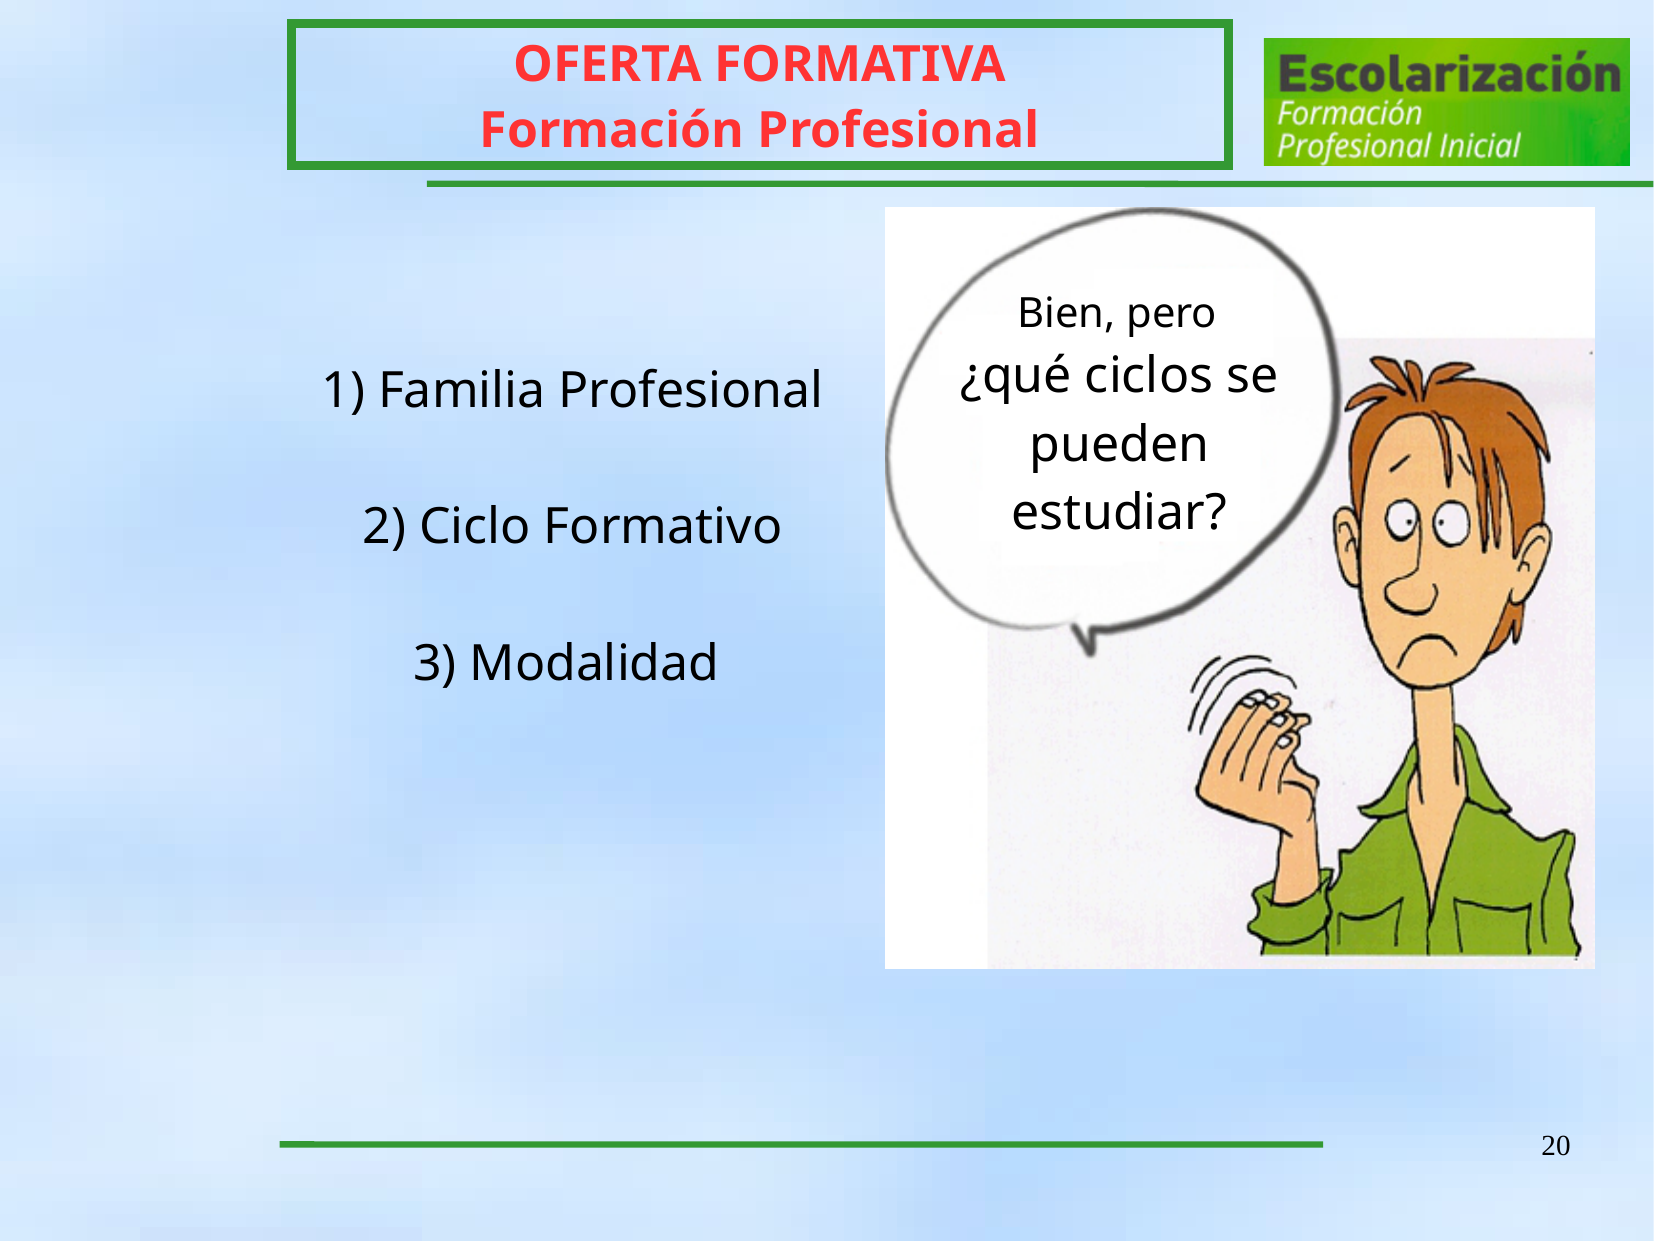

OFERTA FORMATIVA
Formación Profesional
 Familia Profesional
 Ciclo Formativo
 Modalidad
Bien, pero
¿qué ciclos se
pueden
estudiar?
20